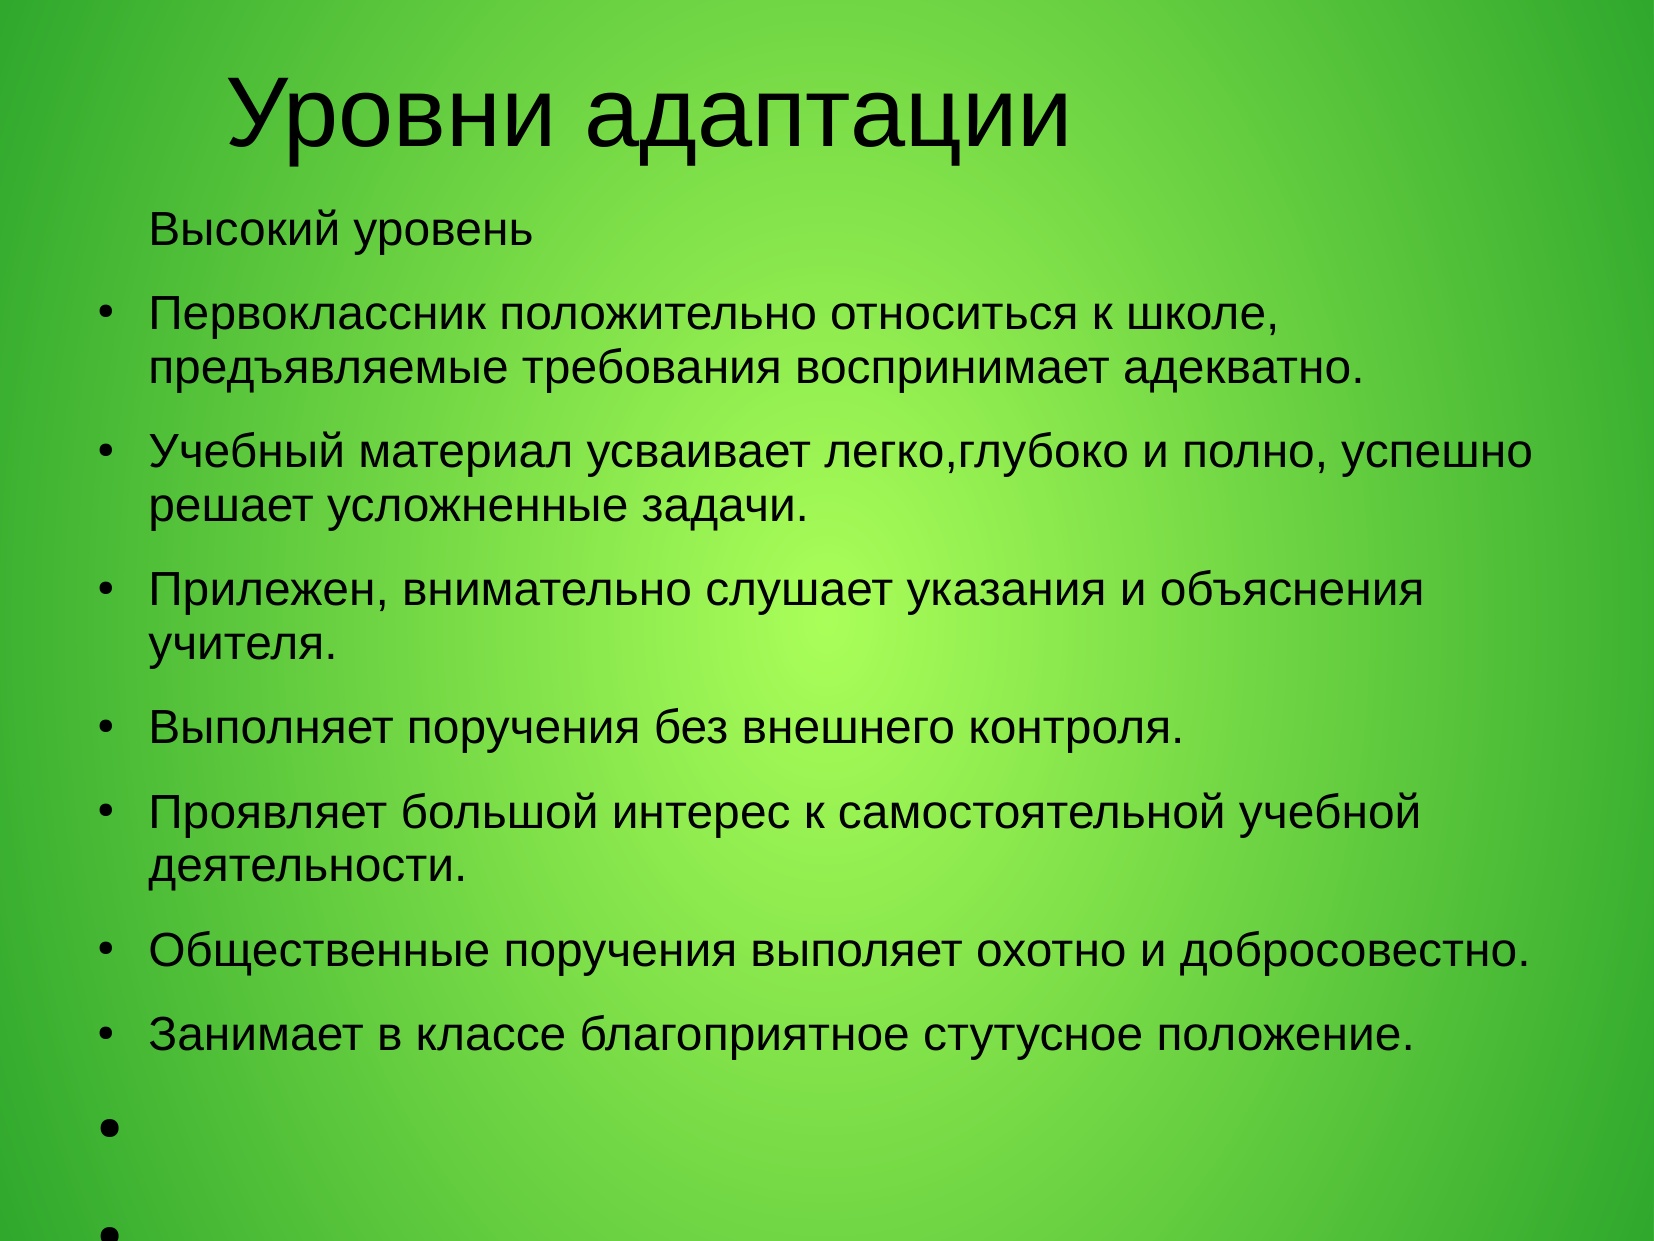

# Уровни адаптации
Высокий уровень
Первоклассник положительно относиться к школе, предъявляемые требования воспринимает адекватно.
Учебный материал усваивает легко,глубоко и полно, успешно решает усложненные задачи.
Прилежен, внимательно слушает указания и объяснения учителя.
Выполняет поручения без внешнего контроля.
Проявляет большой интерес к самостоятельной учебной деятельности.
Общественные поручения выполяет охотно и добросовестно.
Занимает в классе благоприятное стутусное положение.